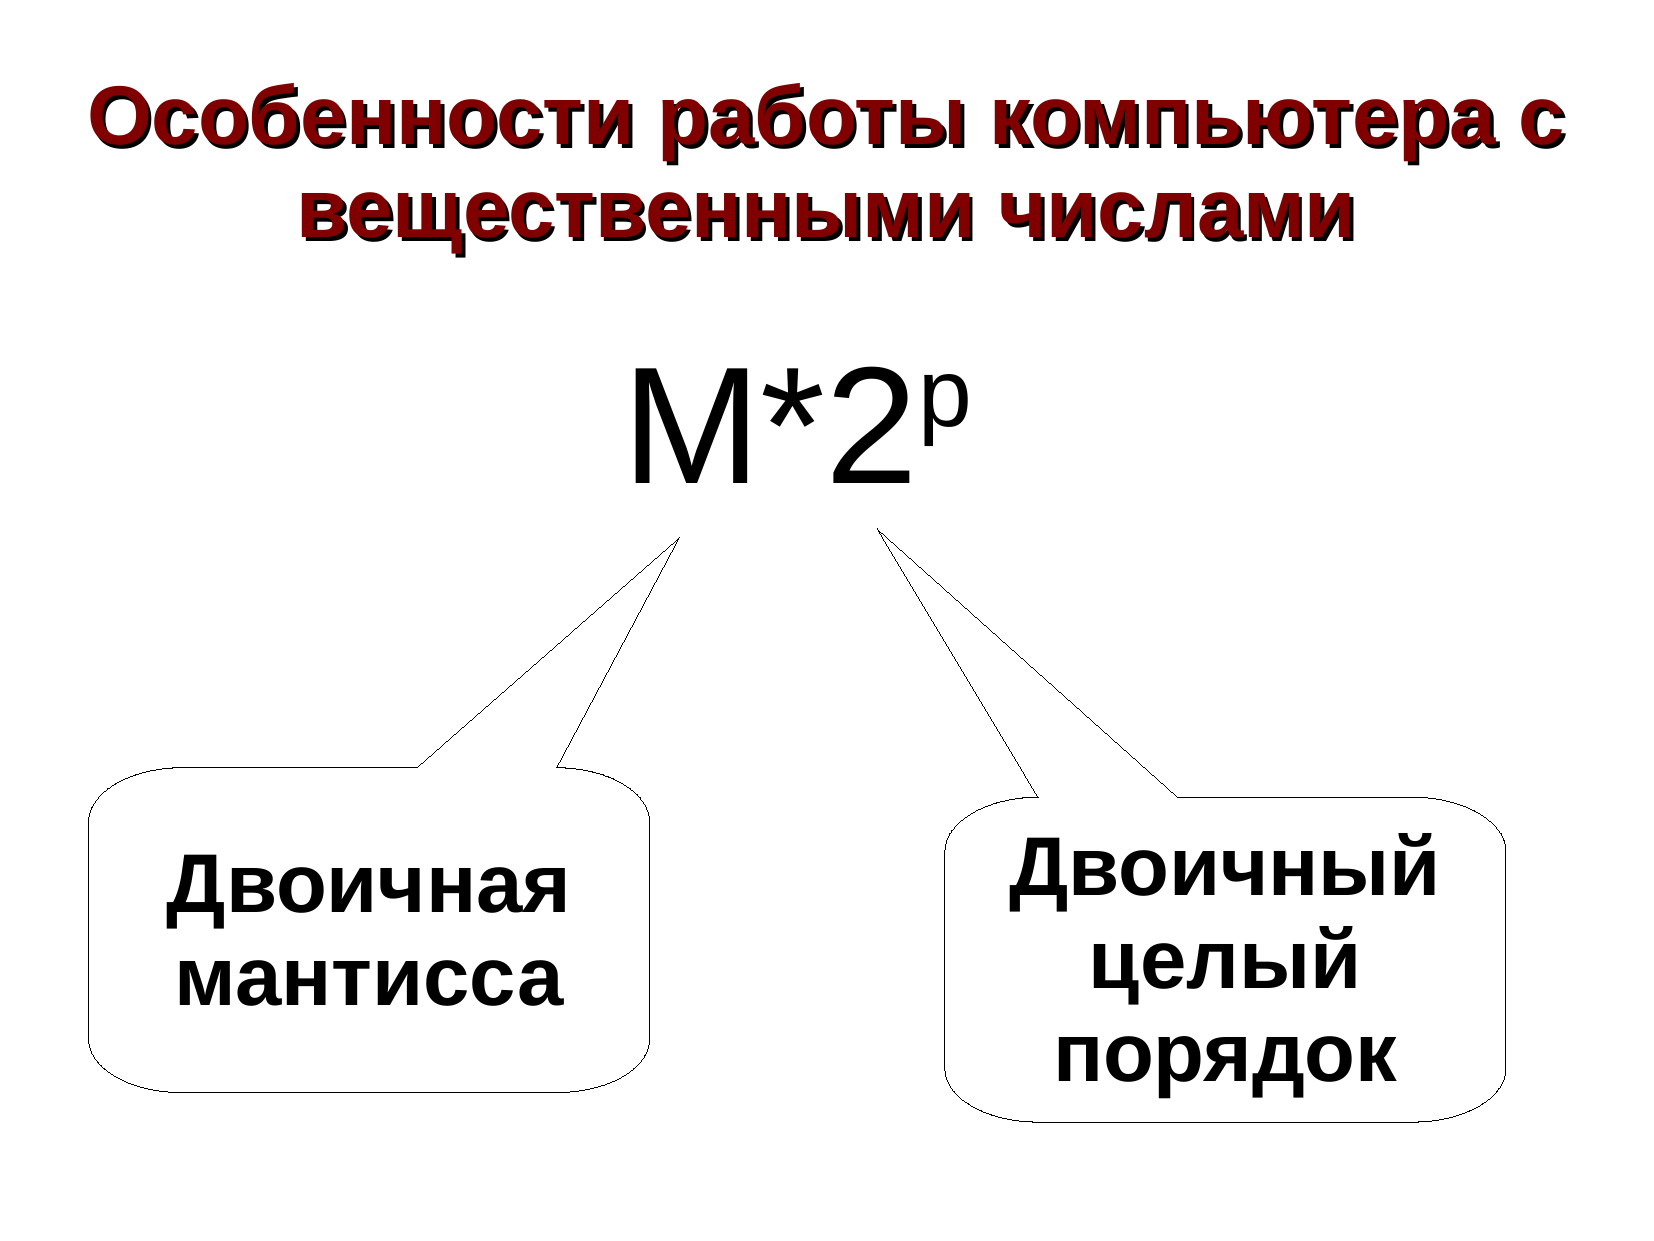

Особенности работы компьютера с вещественными числами
M*2p
Двоичная
мантисса
Двоичный
целый
порядок